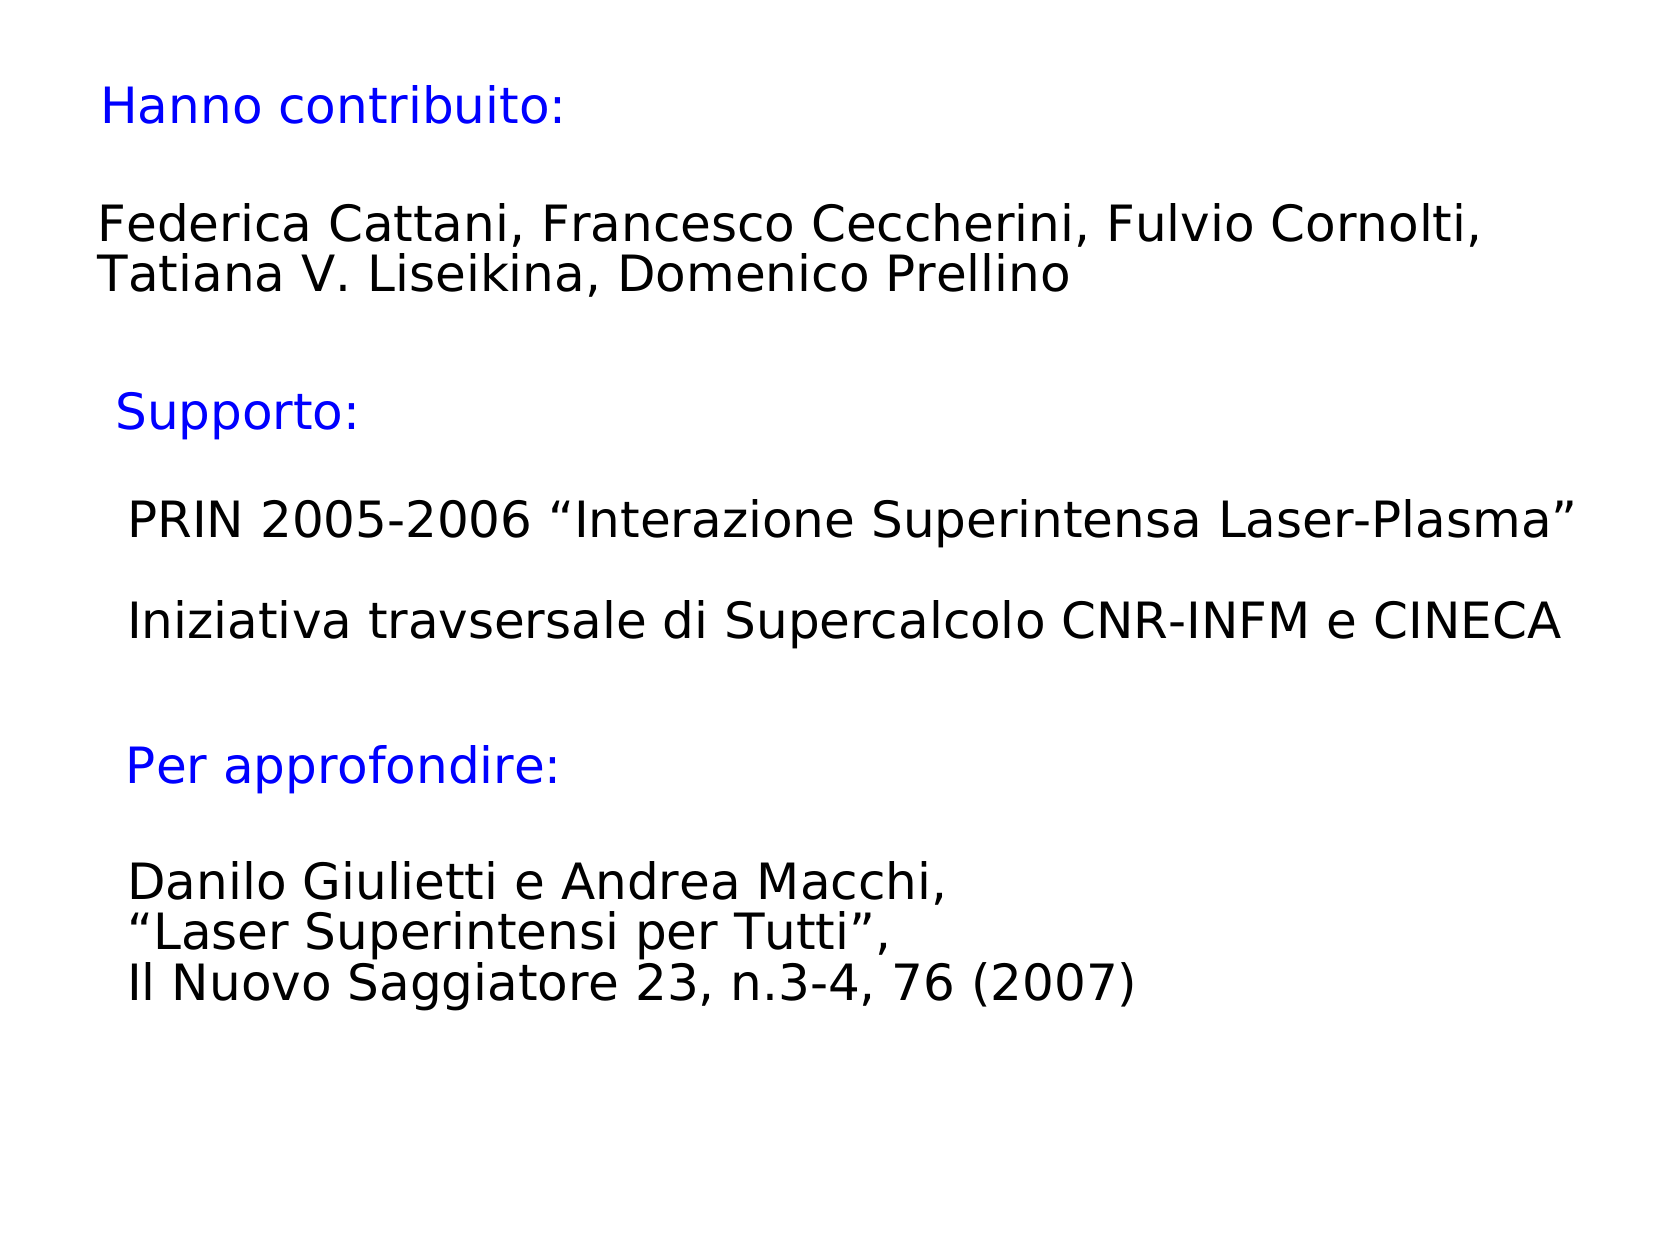

Hanno contribuito:
Federica Cattani, Francesco Ceccherini, Fulvio Cornolti,
Tatiana V. Liseikina, Domenico Prellino
Supporto:
PRIN 2005-2006 “Interazione Superintensa Laser-Plasma”
Iniziativa travsersale di Supercalcolo CNR-INFM e CINECA
Per approfondire:
Danilo Giulietti e Andrea Macchi,
“Laser Superintensi per Tutti”,
Il Nuovo Saggiatore 23, n.3-4, 76 (2007)